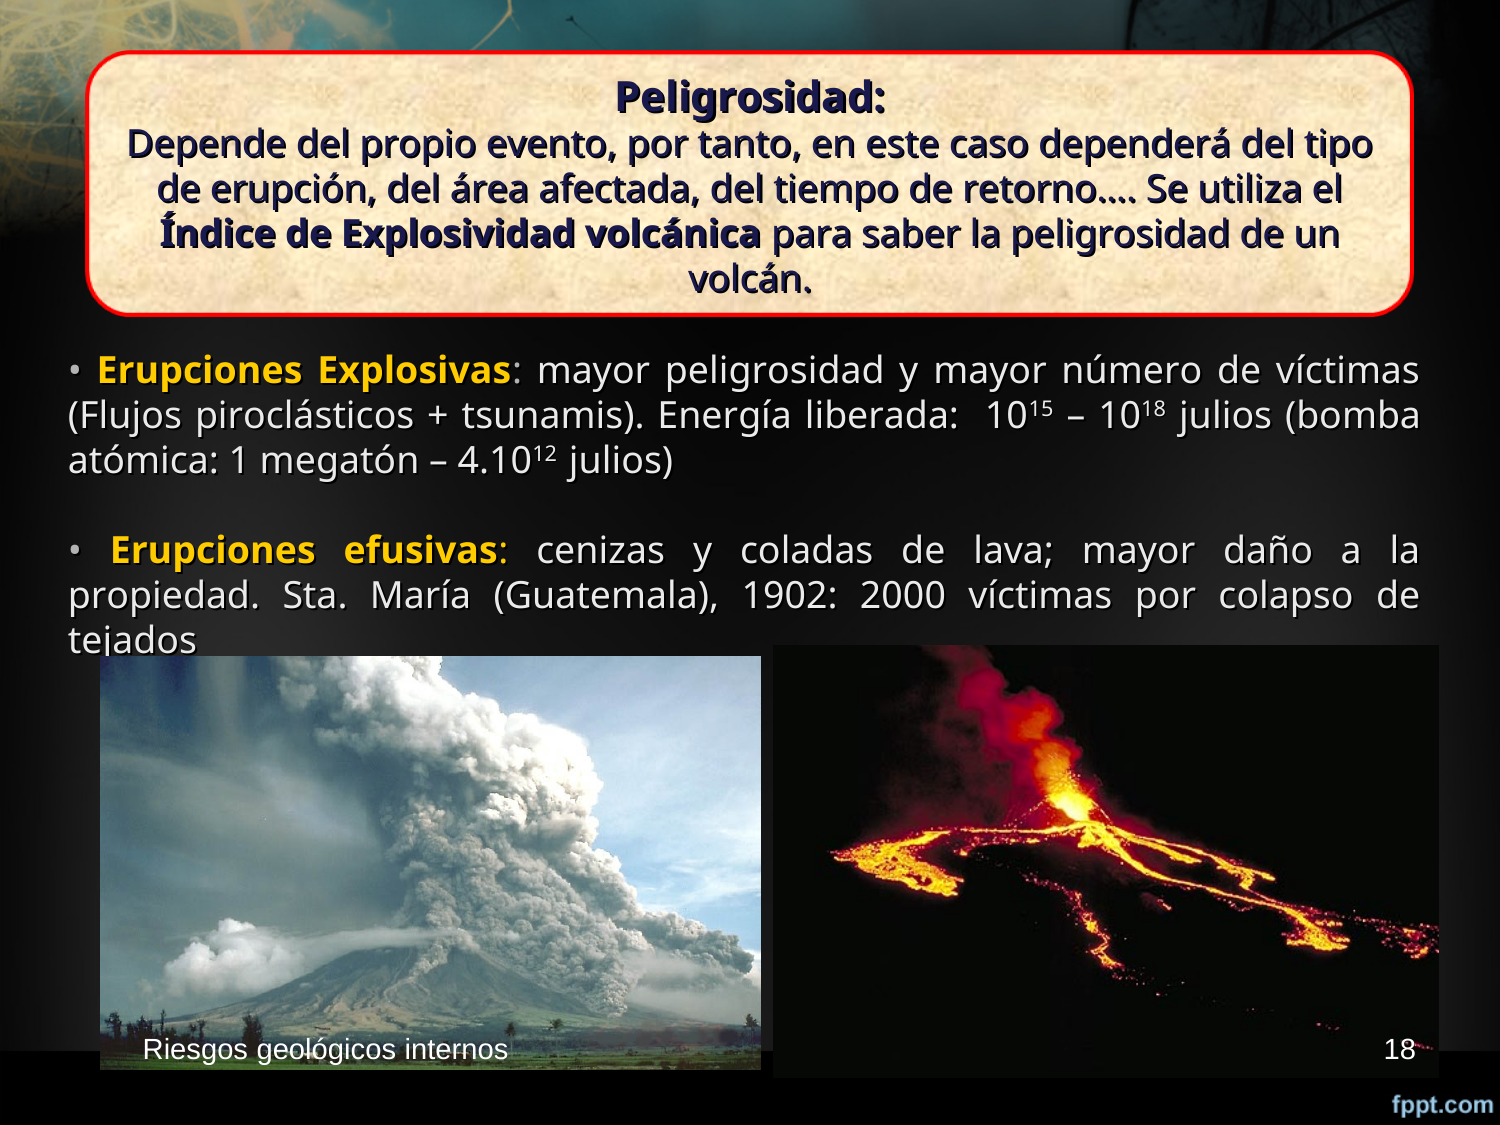

Peligrosidad:
Depende del propio evento, por tanto, en este caso dependerá del tipo de erupción, del área afectada, del tiempo de retorno…. Se utiliza el Índice de Explosividad volcánica para saber la peligrosidad de un volcán.
• Erupciones Explosivas: mayor peligrosidad y mayor número de víctimas (Flujos piroclásticos + tsunamis). Energía liberada: 1015 – 1018 julios (bomba atómica: 1 megatón – 4.1012 julios)
• Erupciones efusivas: cenizas y coladas de lava; mayor daño a la propiedad. Sta. María (Guatemala), 1902: 2000 víctimas por colapso de tejados
Riesgos geológicos internos
Riesgos geológicos internos